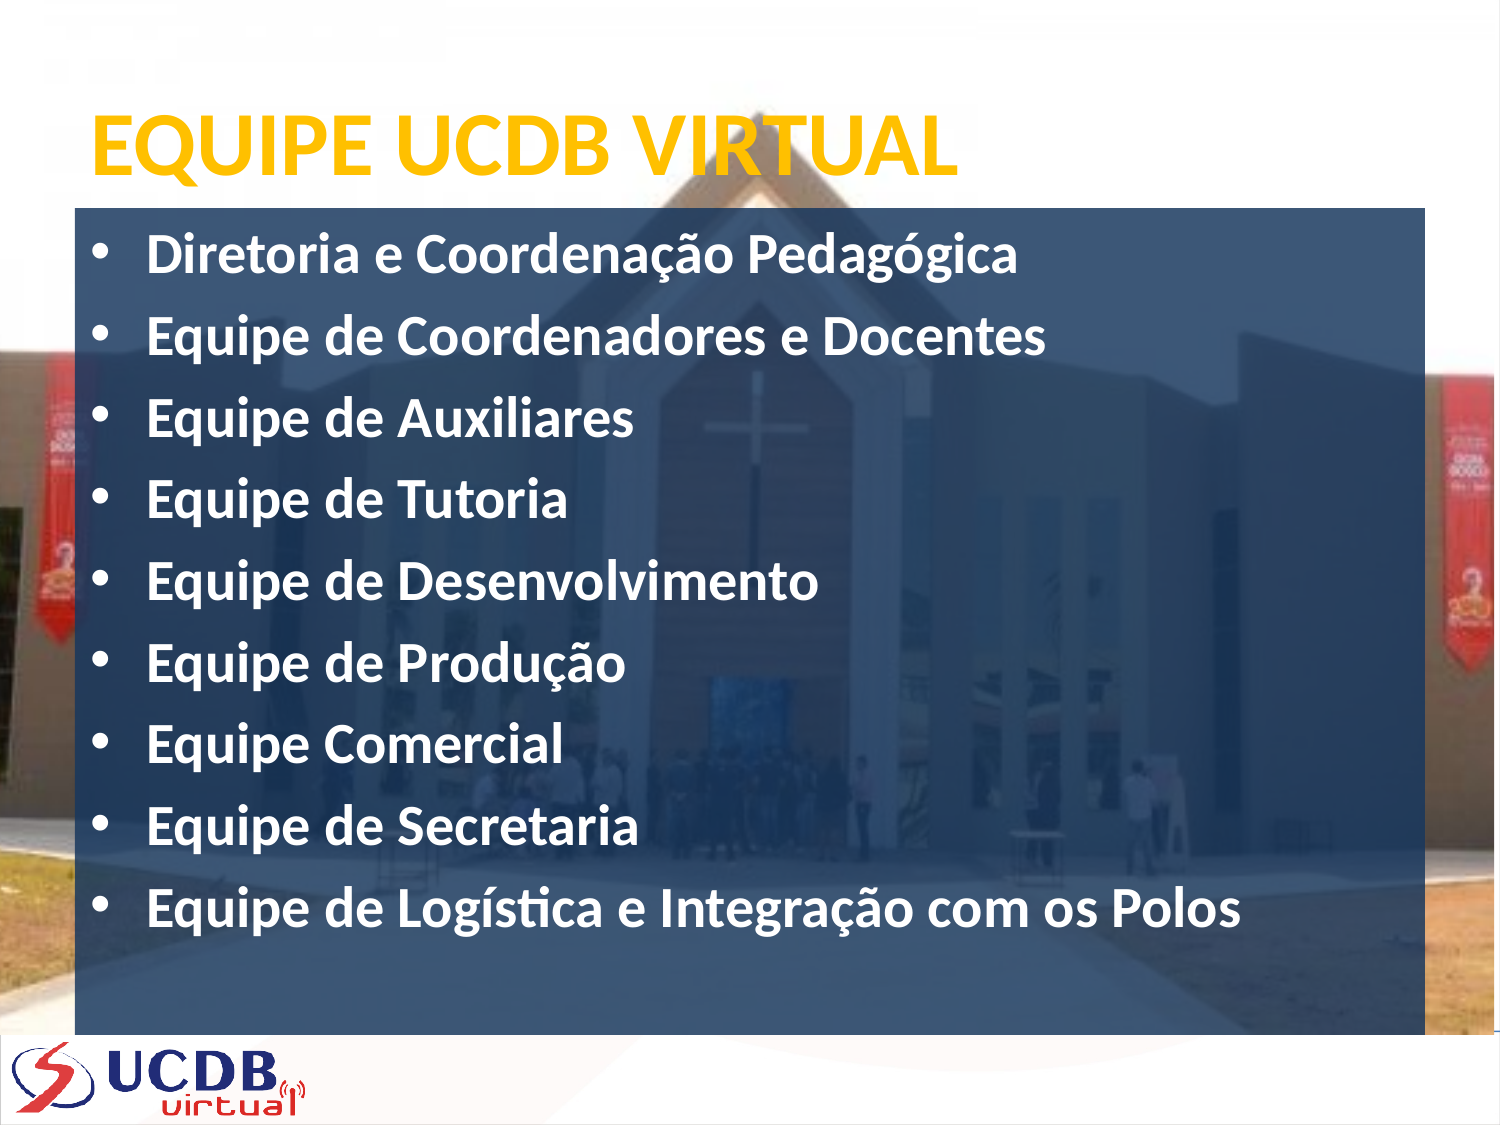

# EQUIPE UCDB VIRTUAL
Diretoria e Coordenação Pedagógica
Equipe de Coordenadores e Docentes
Equipe de Auxiliares
Equipe de Tutoria​
Equipe de Desenvolvimento
Equipe de Produção
Equipe Comercial
Equipe de Secretaria
Equipe de Logística e Integração com os Polos